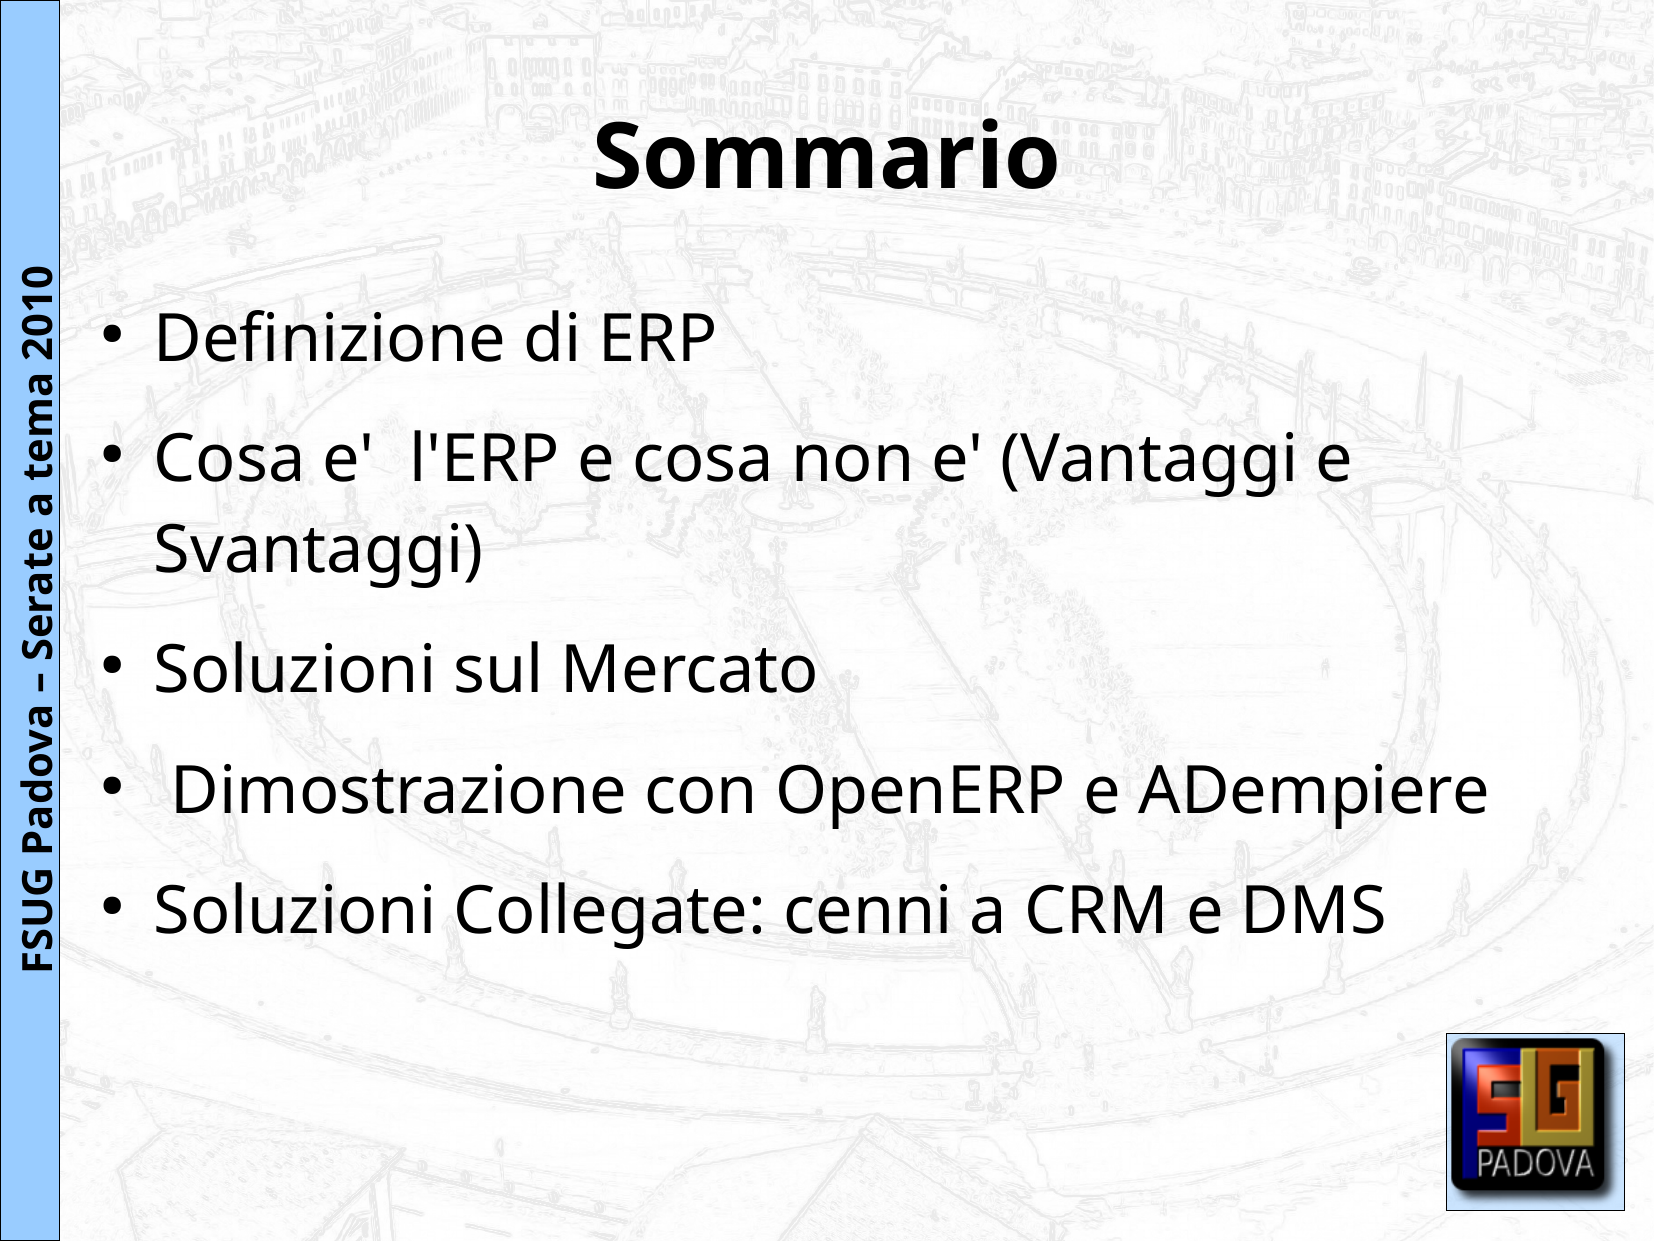

# Sommario
Definizione di ERP
Cosa e' l'ERP e cosa non e' (Vantaggi e Svantaggi)
Soluzioni sul Mercato
 Dimostrazione con OpenERP e ADempiere
Soluzioni Collegate: cenni a CRM e DMS
FSUG Padova – Serate a tema 2010
FSUG Padova – Serate a tema 2010